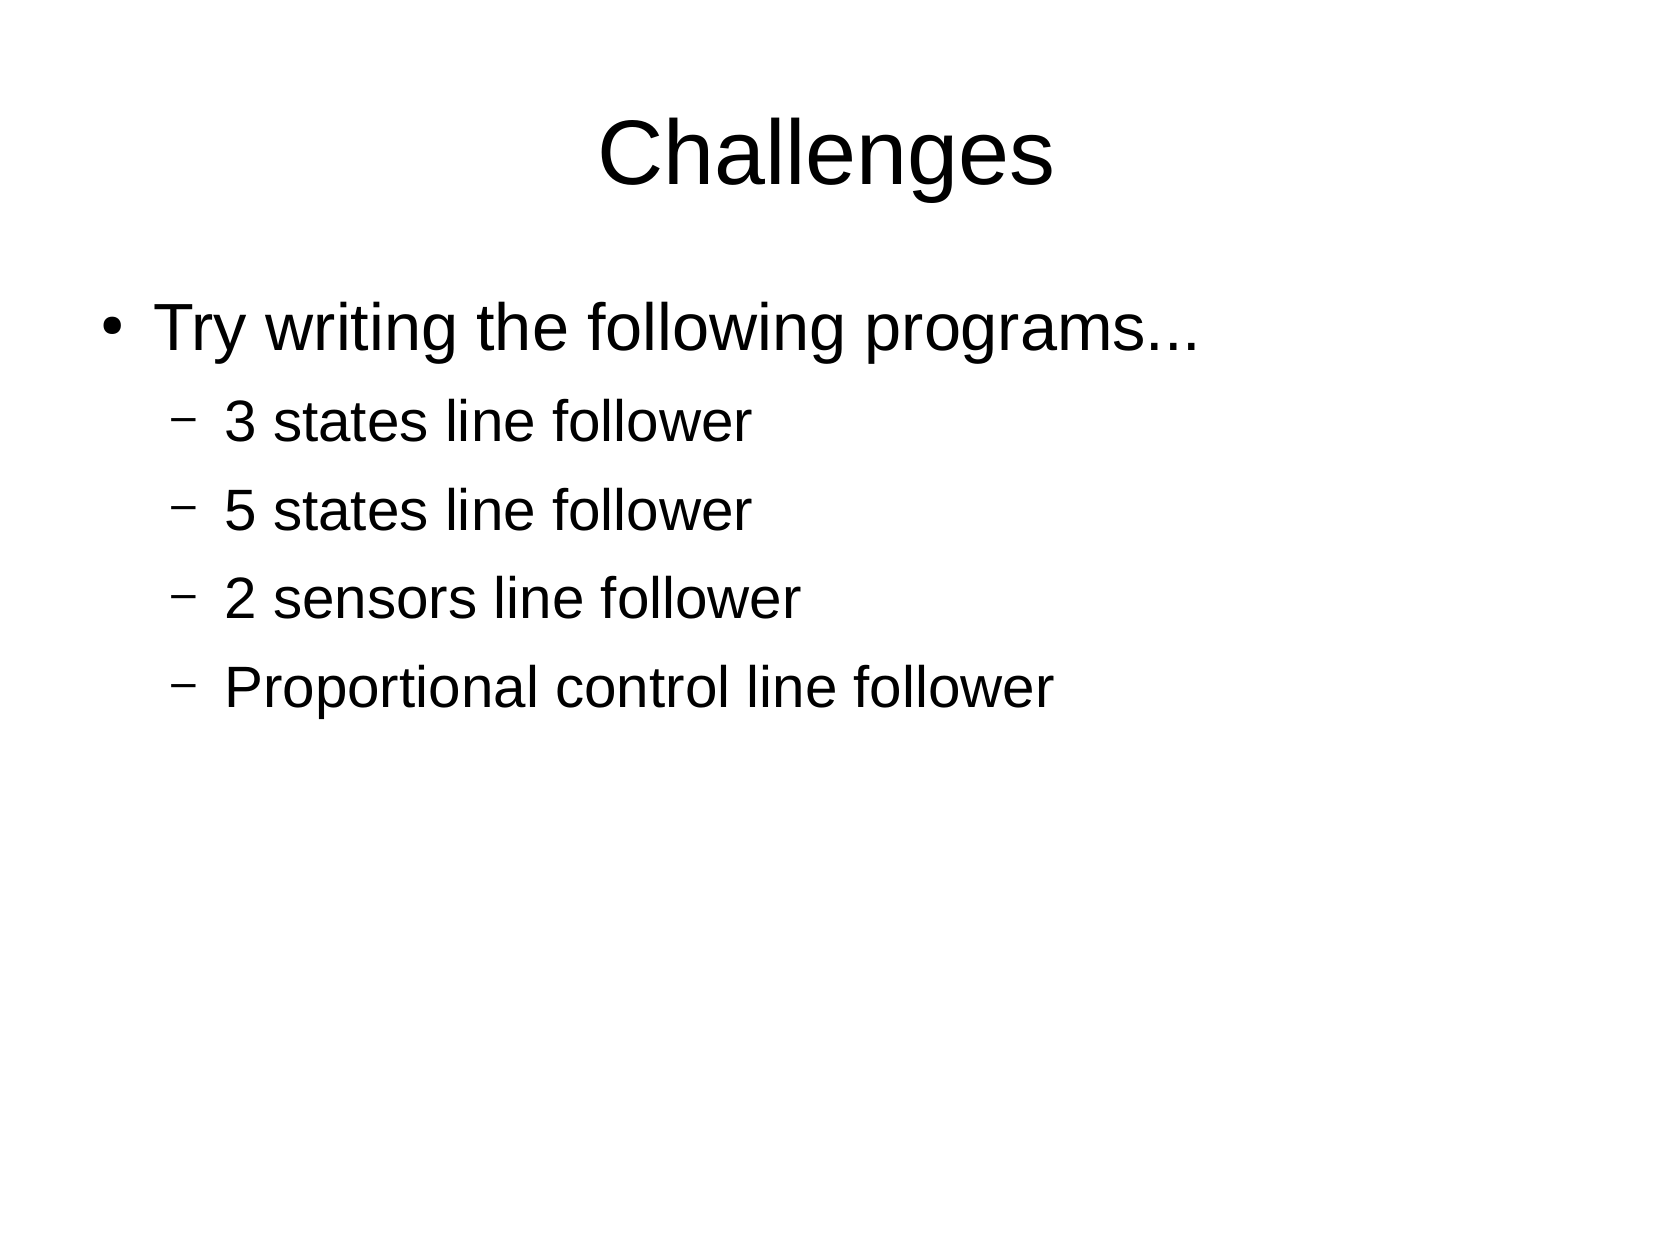

# Challenges
Try writing the following programs...
3 states line follower
5 states line follower
2 sensors line follower
Proportional control line follower